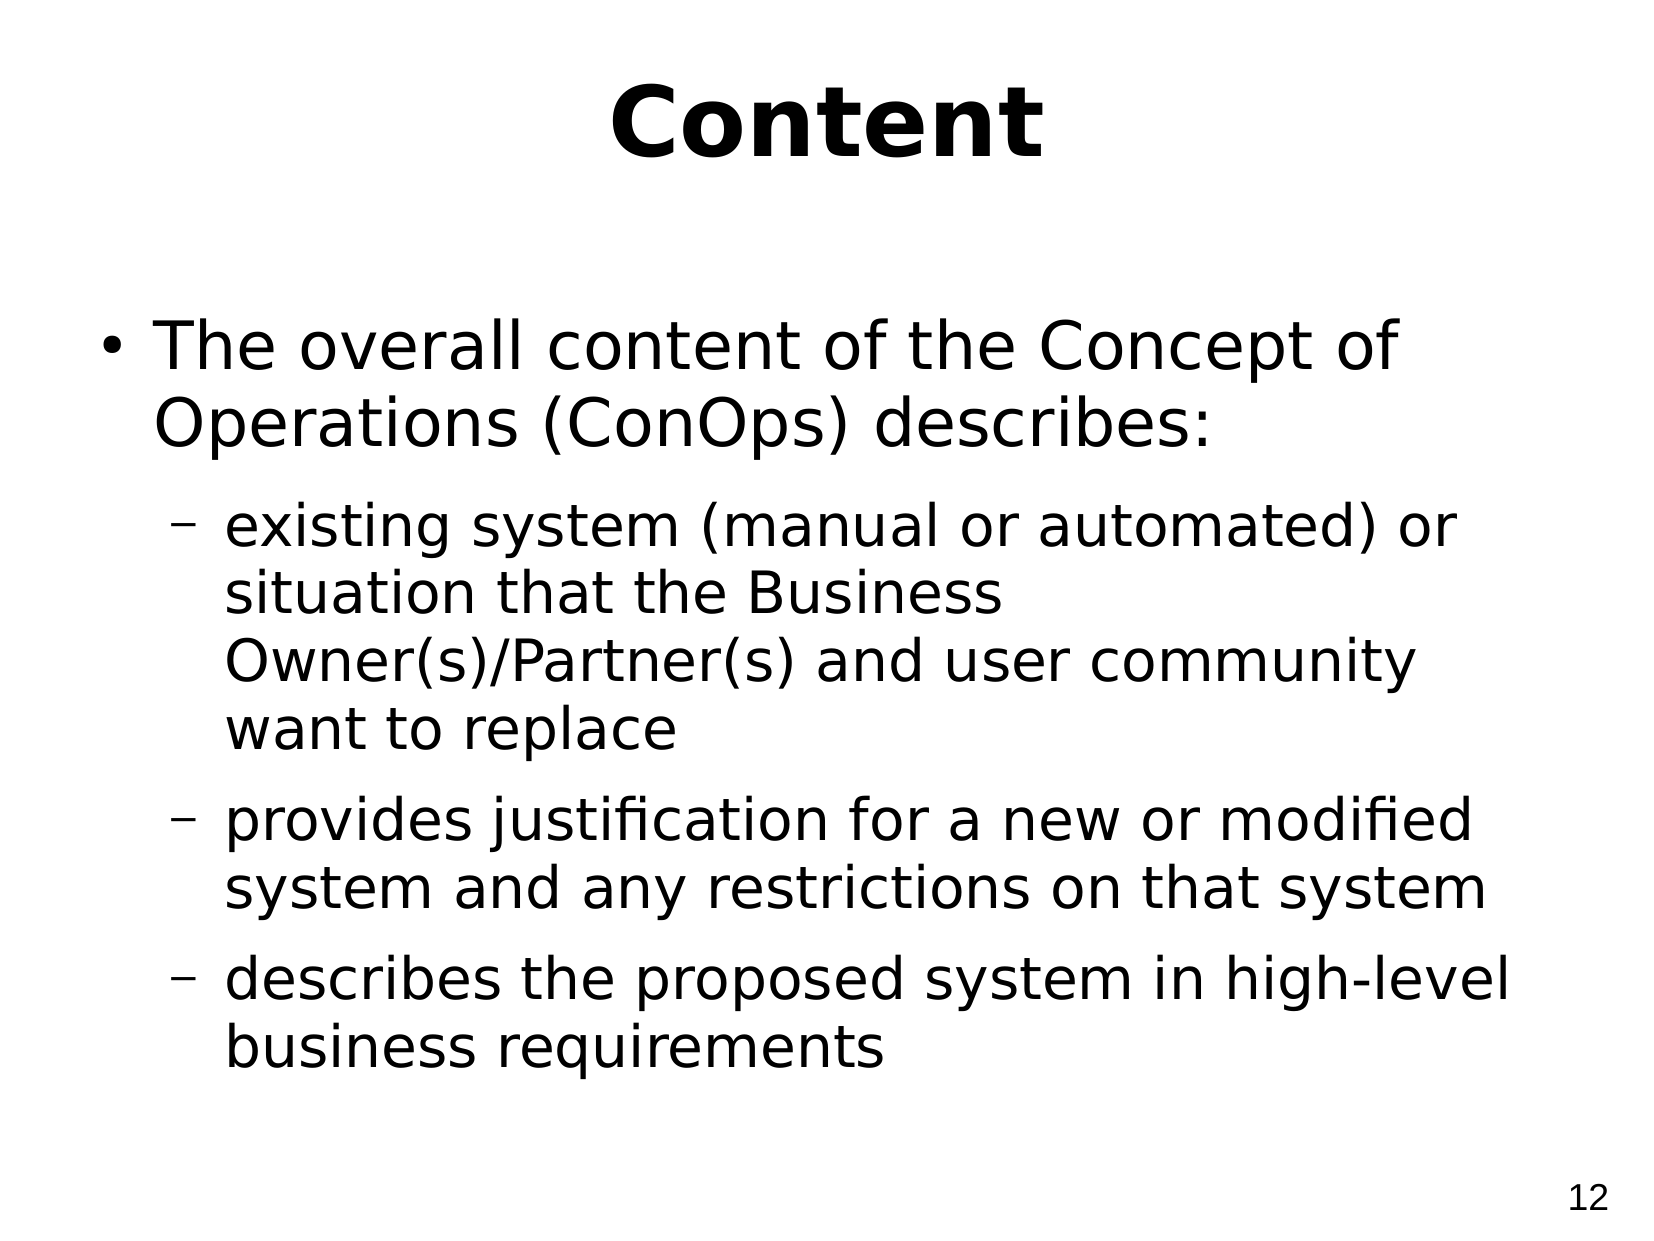

# Content
The overall content of the Concept of Operations (ConOps) describes:
existing system (manual or automated) or situation that the Business Owner(s)/Partner(s) and user community want to replace
provides justification for a new or modified system and any restrictions on that system
describes the proposed system in high-level business requirements